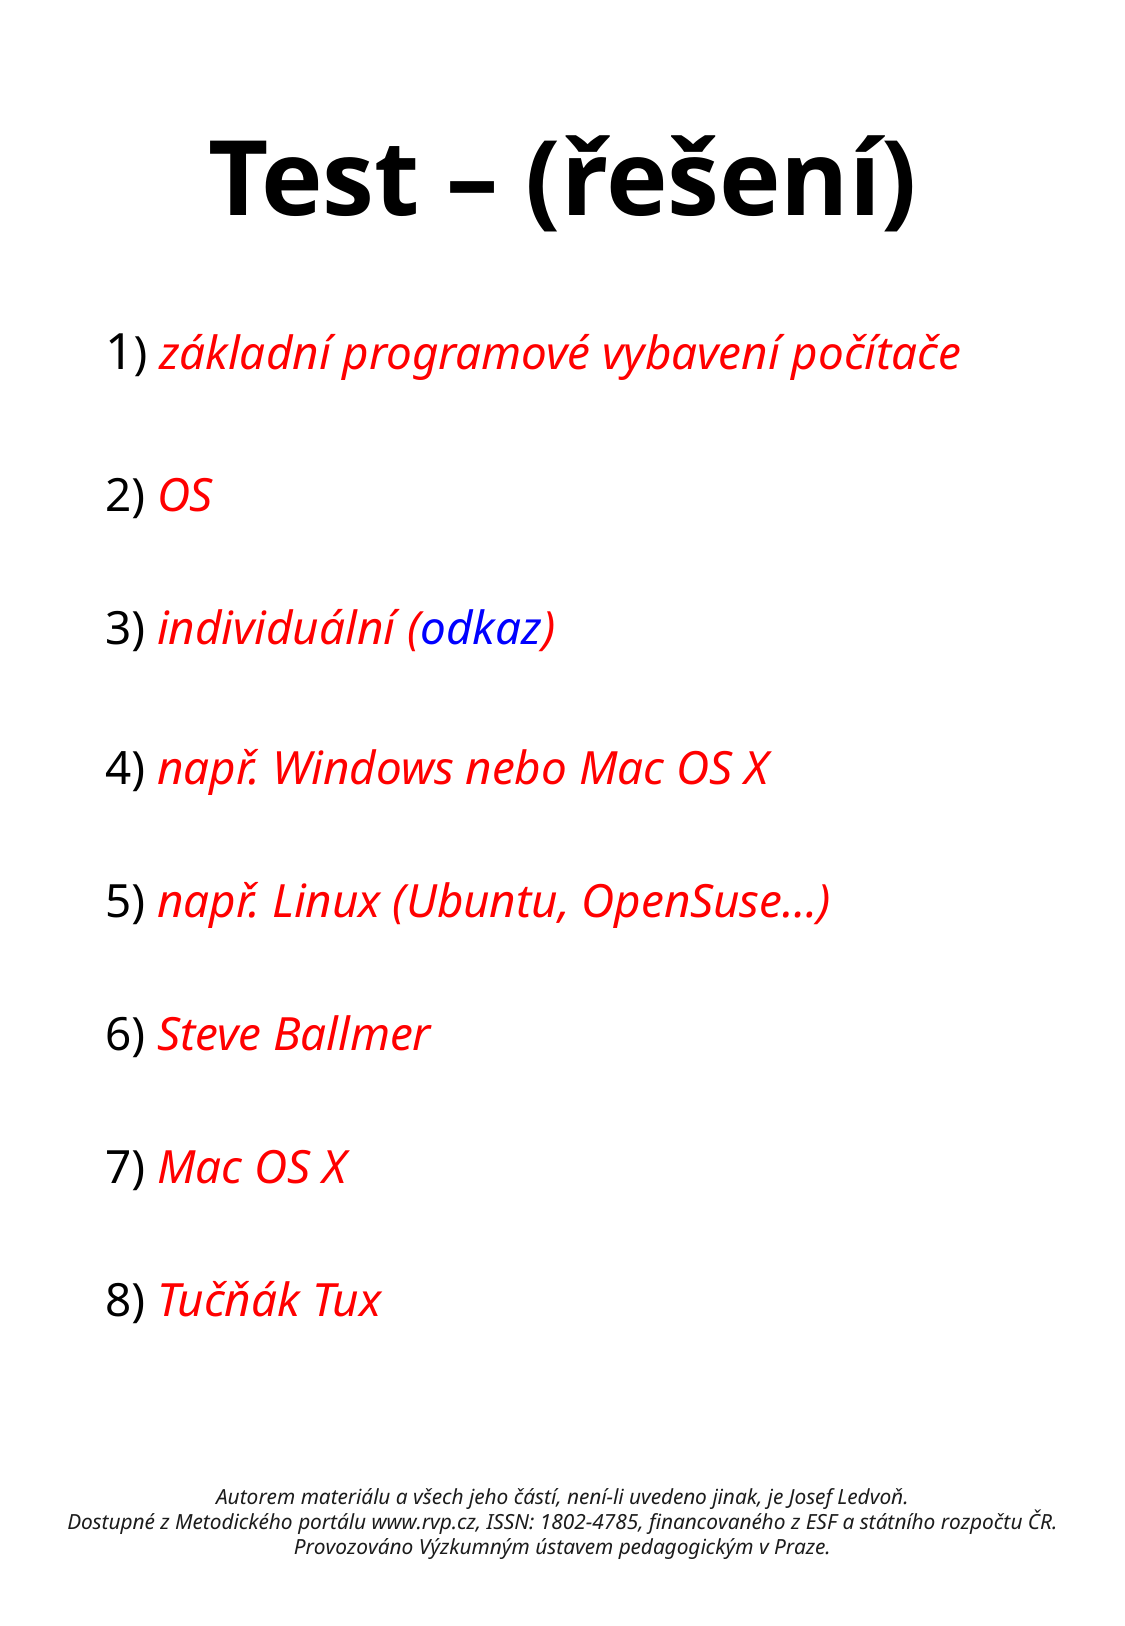

Test – (řešení)
1) základní programové vybavení počítače
2) OS
3) individuální (odkaz)
4) např. Windows nebo Mac OS X
5) např. Linux (Ubuntu, OpenSuse…)
6) Steve Ballmer
7) Mac OS X
8) Tučňák Tux